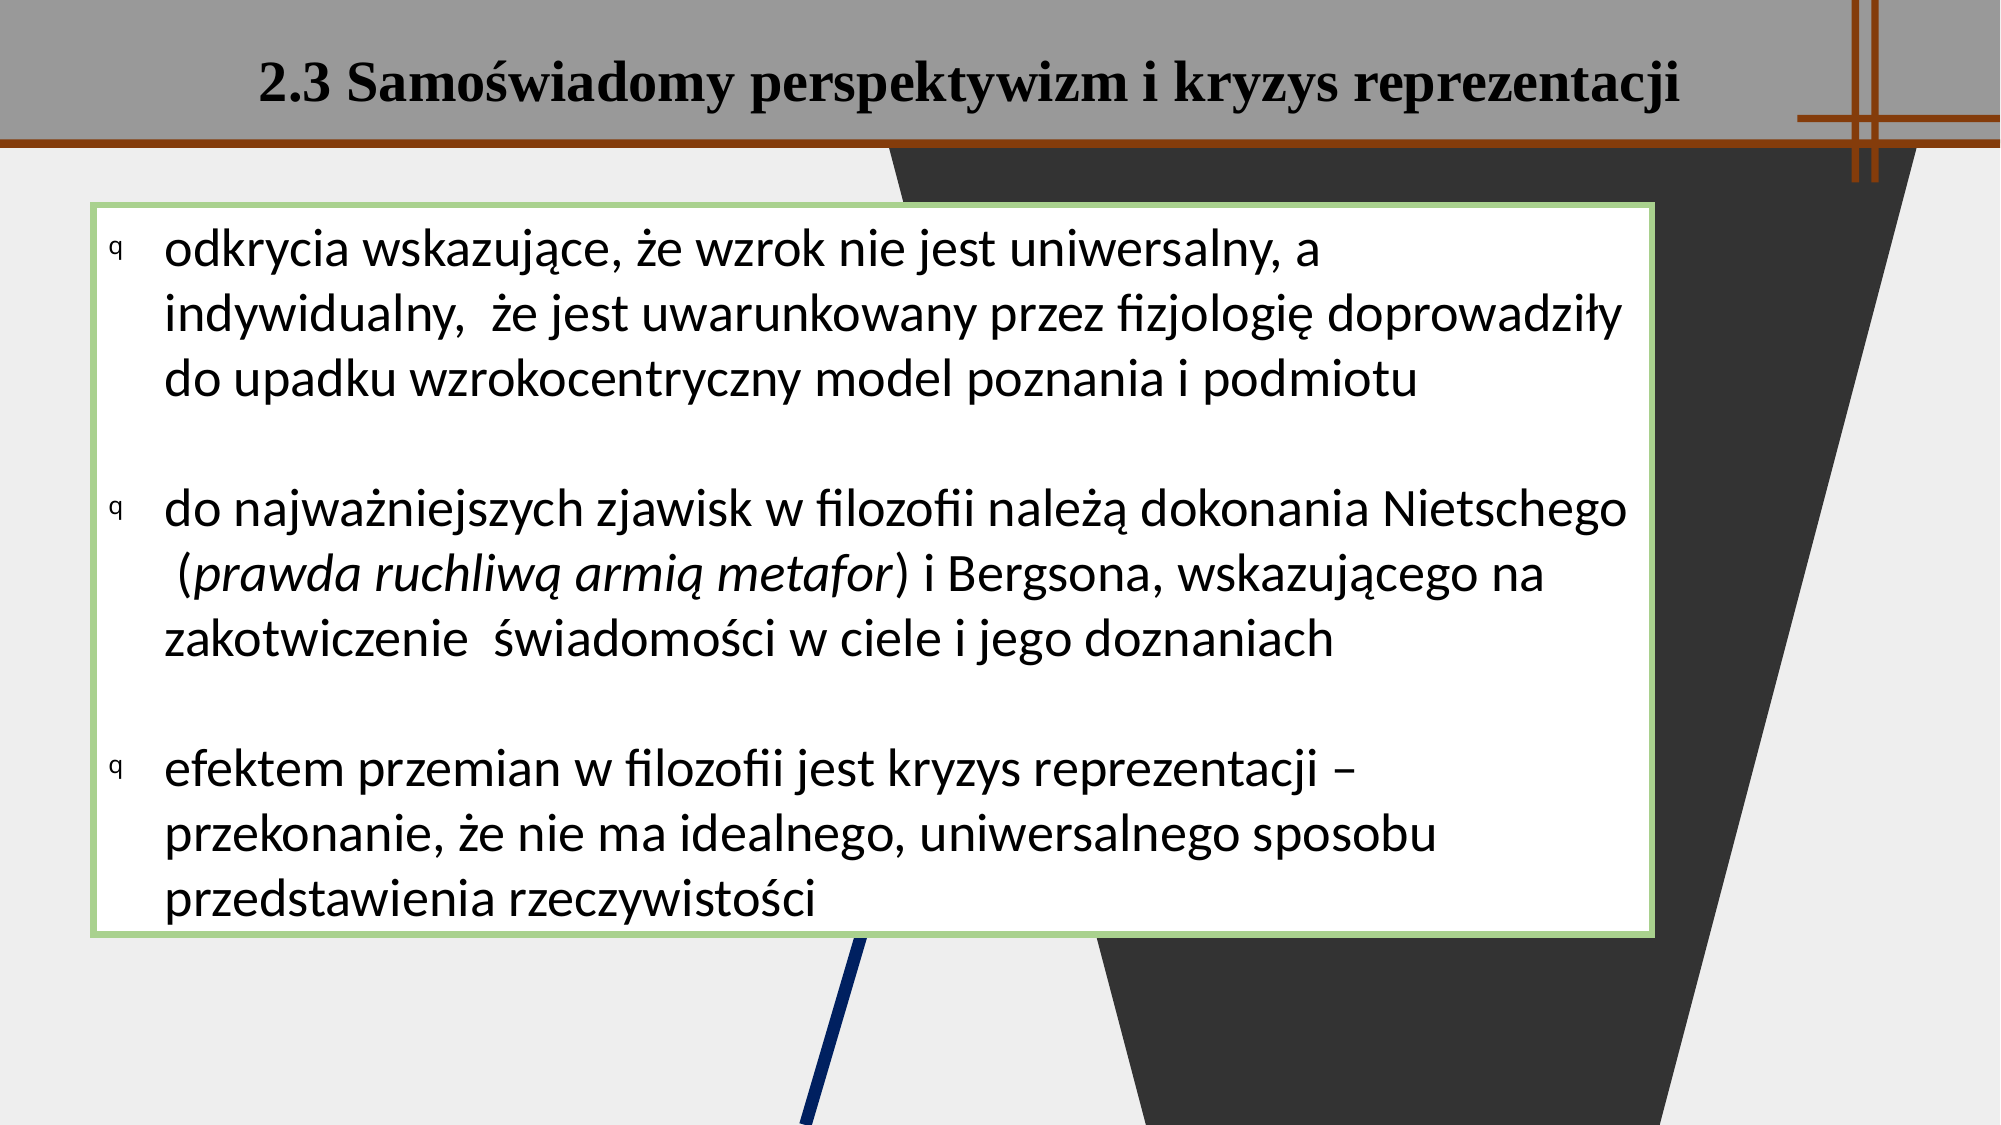

2.3 Samoświadomy perspektywizm i kryzys reprezentacji
odkrycia wskazujące, że wzrok nie jest uniwersalny, a indywidualny, że jest uwarunkowany przez fizjologię doprowadziły do upadku wzrokocentryczny model poznania i podmiotu
do najważniejszych zjawisk w filozofii należą dokonania Nietschego (prawda ruchliwą armią metafor) i Bergsona, wskazującego na zakotwiczenie świadomości w ciele i jego doznaniach
efektem przemian w filozofii jest kryzys reprezentacji – przekonanie, że nie ma idealnego, uniwersalnego sposobu przedstawienia rzeczywistości